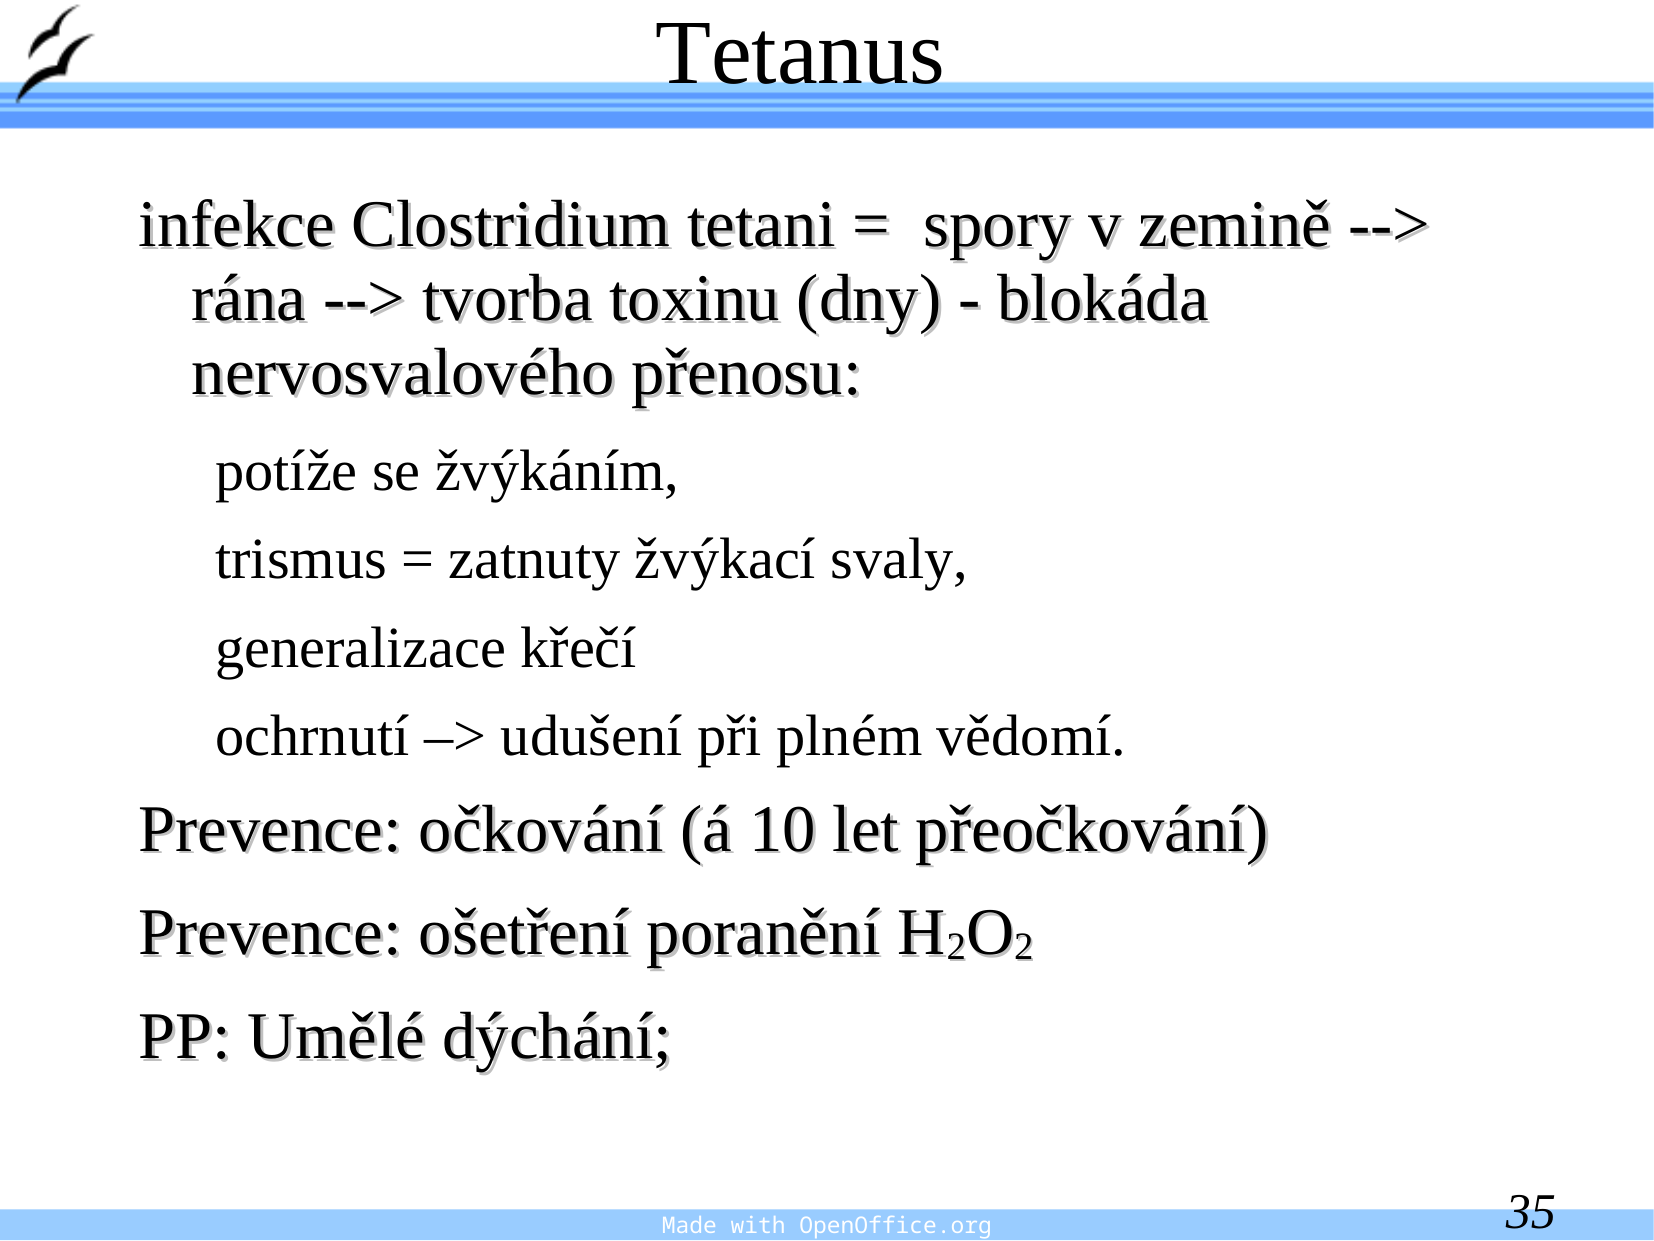

# Tetanus
infekce Clostridium tetani = spory v zemině --> rána --> tvorba toxinu (dny) - blokáda nervosvalového přenosu:
potíže se žvýkáním,
trismus = zatnuty žvýkací svaly,
generalizace křečí
ochrnutí –> udušení při plném vědomí.
Prevence: očkování (á 10 let přeočkování)
Prevence: ošetření poranění H2O2
PP: Umělé dýchání;